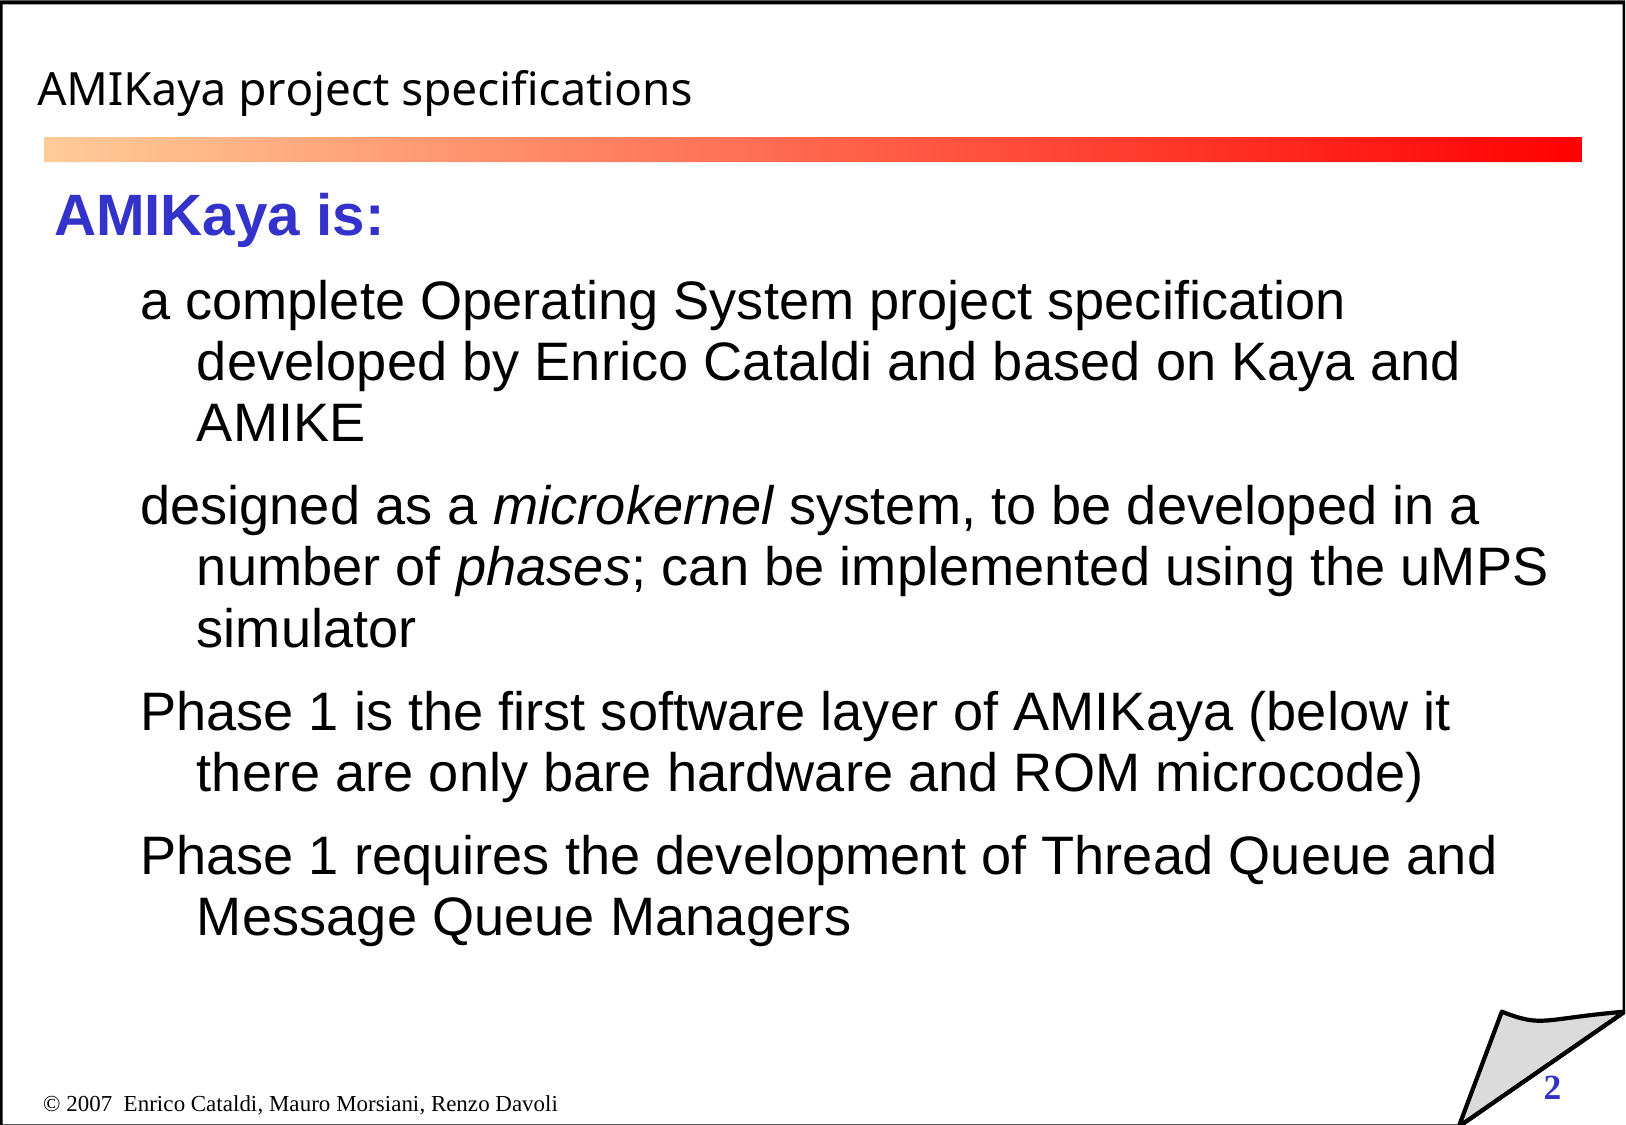

# AMIKaya project specifications
AMIKaya is:
a complete Operating System project specification developed by Enrico Cataldi and based on Kaya and AMIKE
designed as a microkernel system, to be developed in a number of phases; can be implemented using the uMPS simulator
Phase 1 is the first software layer of AMIKaya (below it there are only bare hardware and ROM microcode)
Phase 1 requires the development of Thread Queue and Message Queue Managers